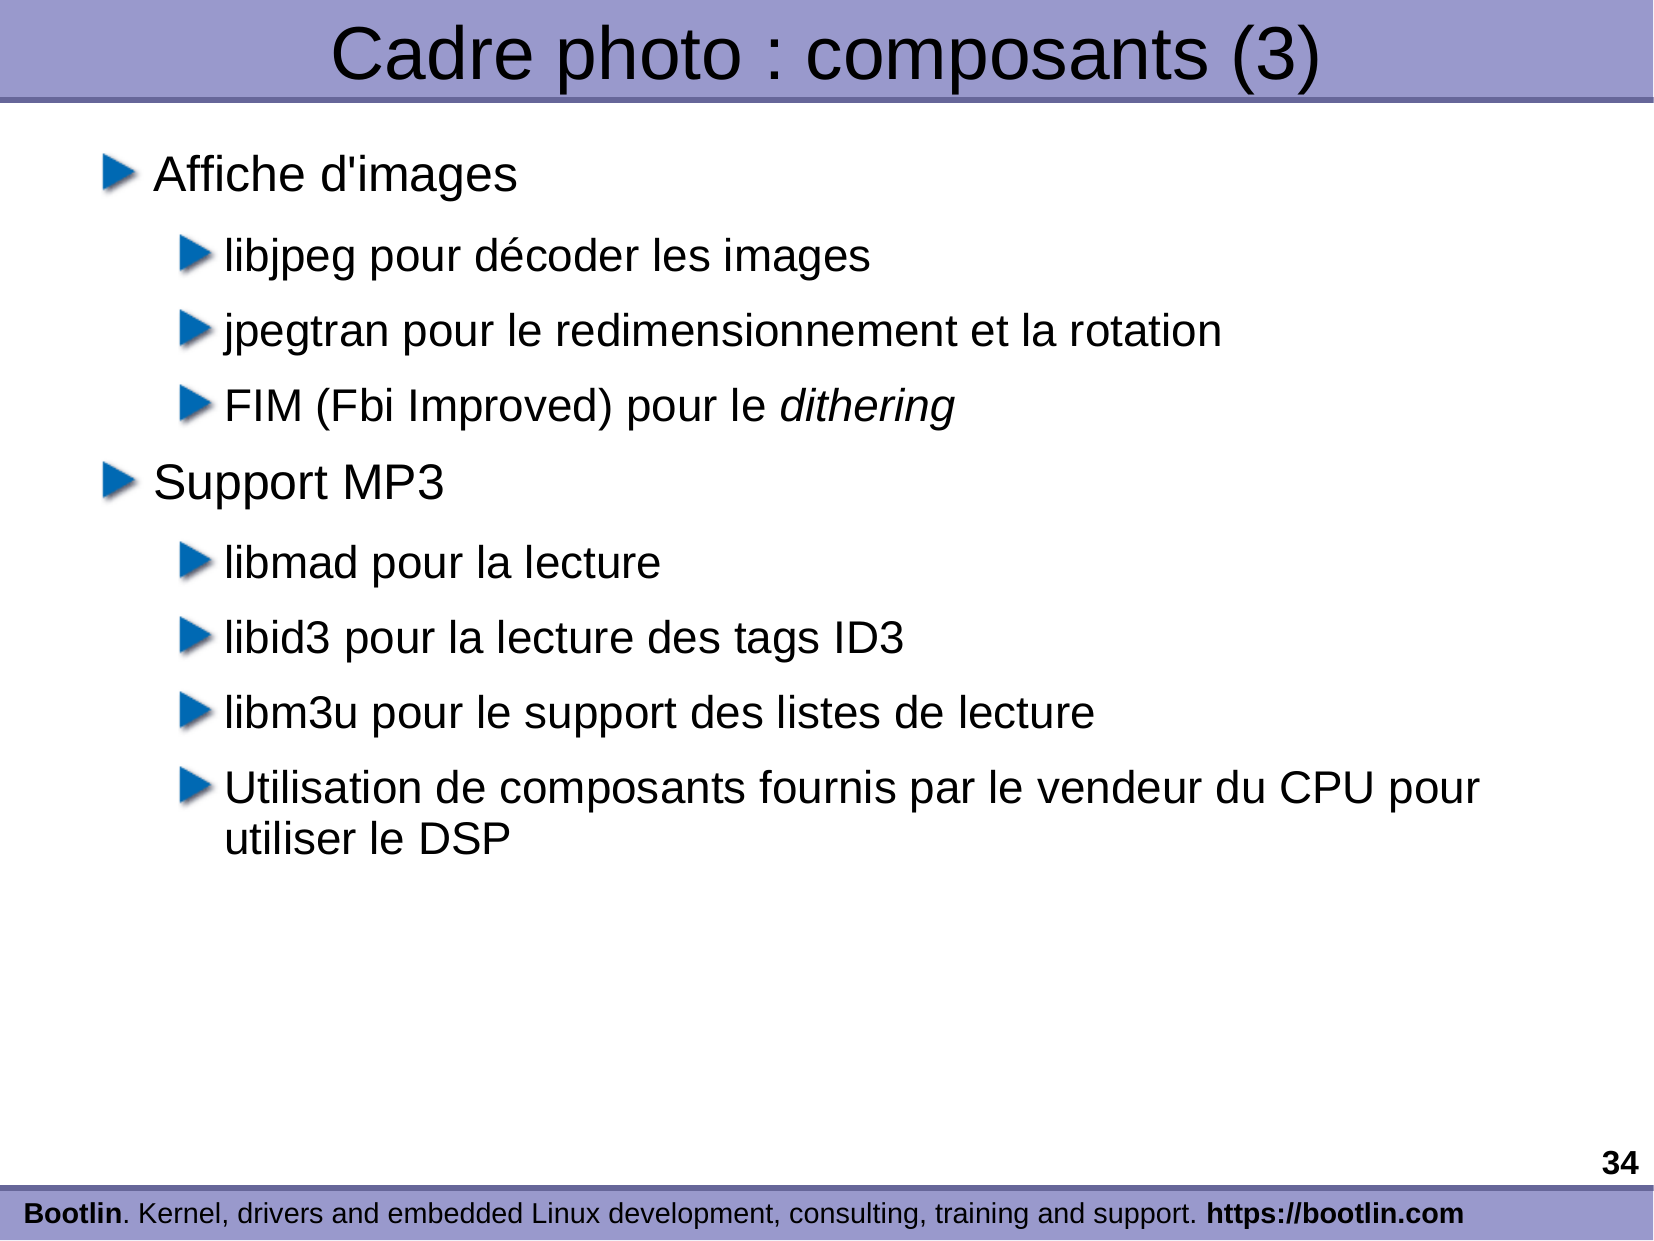

# Cadre photo : composants (3)
Affiche d'images
libjpeg pour décoder les images
jpegtran pour le redimensionnement et la rotation
FIM (Fbi Improved) pour le dithering
Support MP3
libmad pour la lecture
libid3 pour la lecture des tags ID3
libm3u pour le support des listes de lecture
Utilisation de composants fournis par le vendeur du CPU pour utiliser le DSP